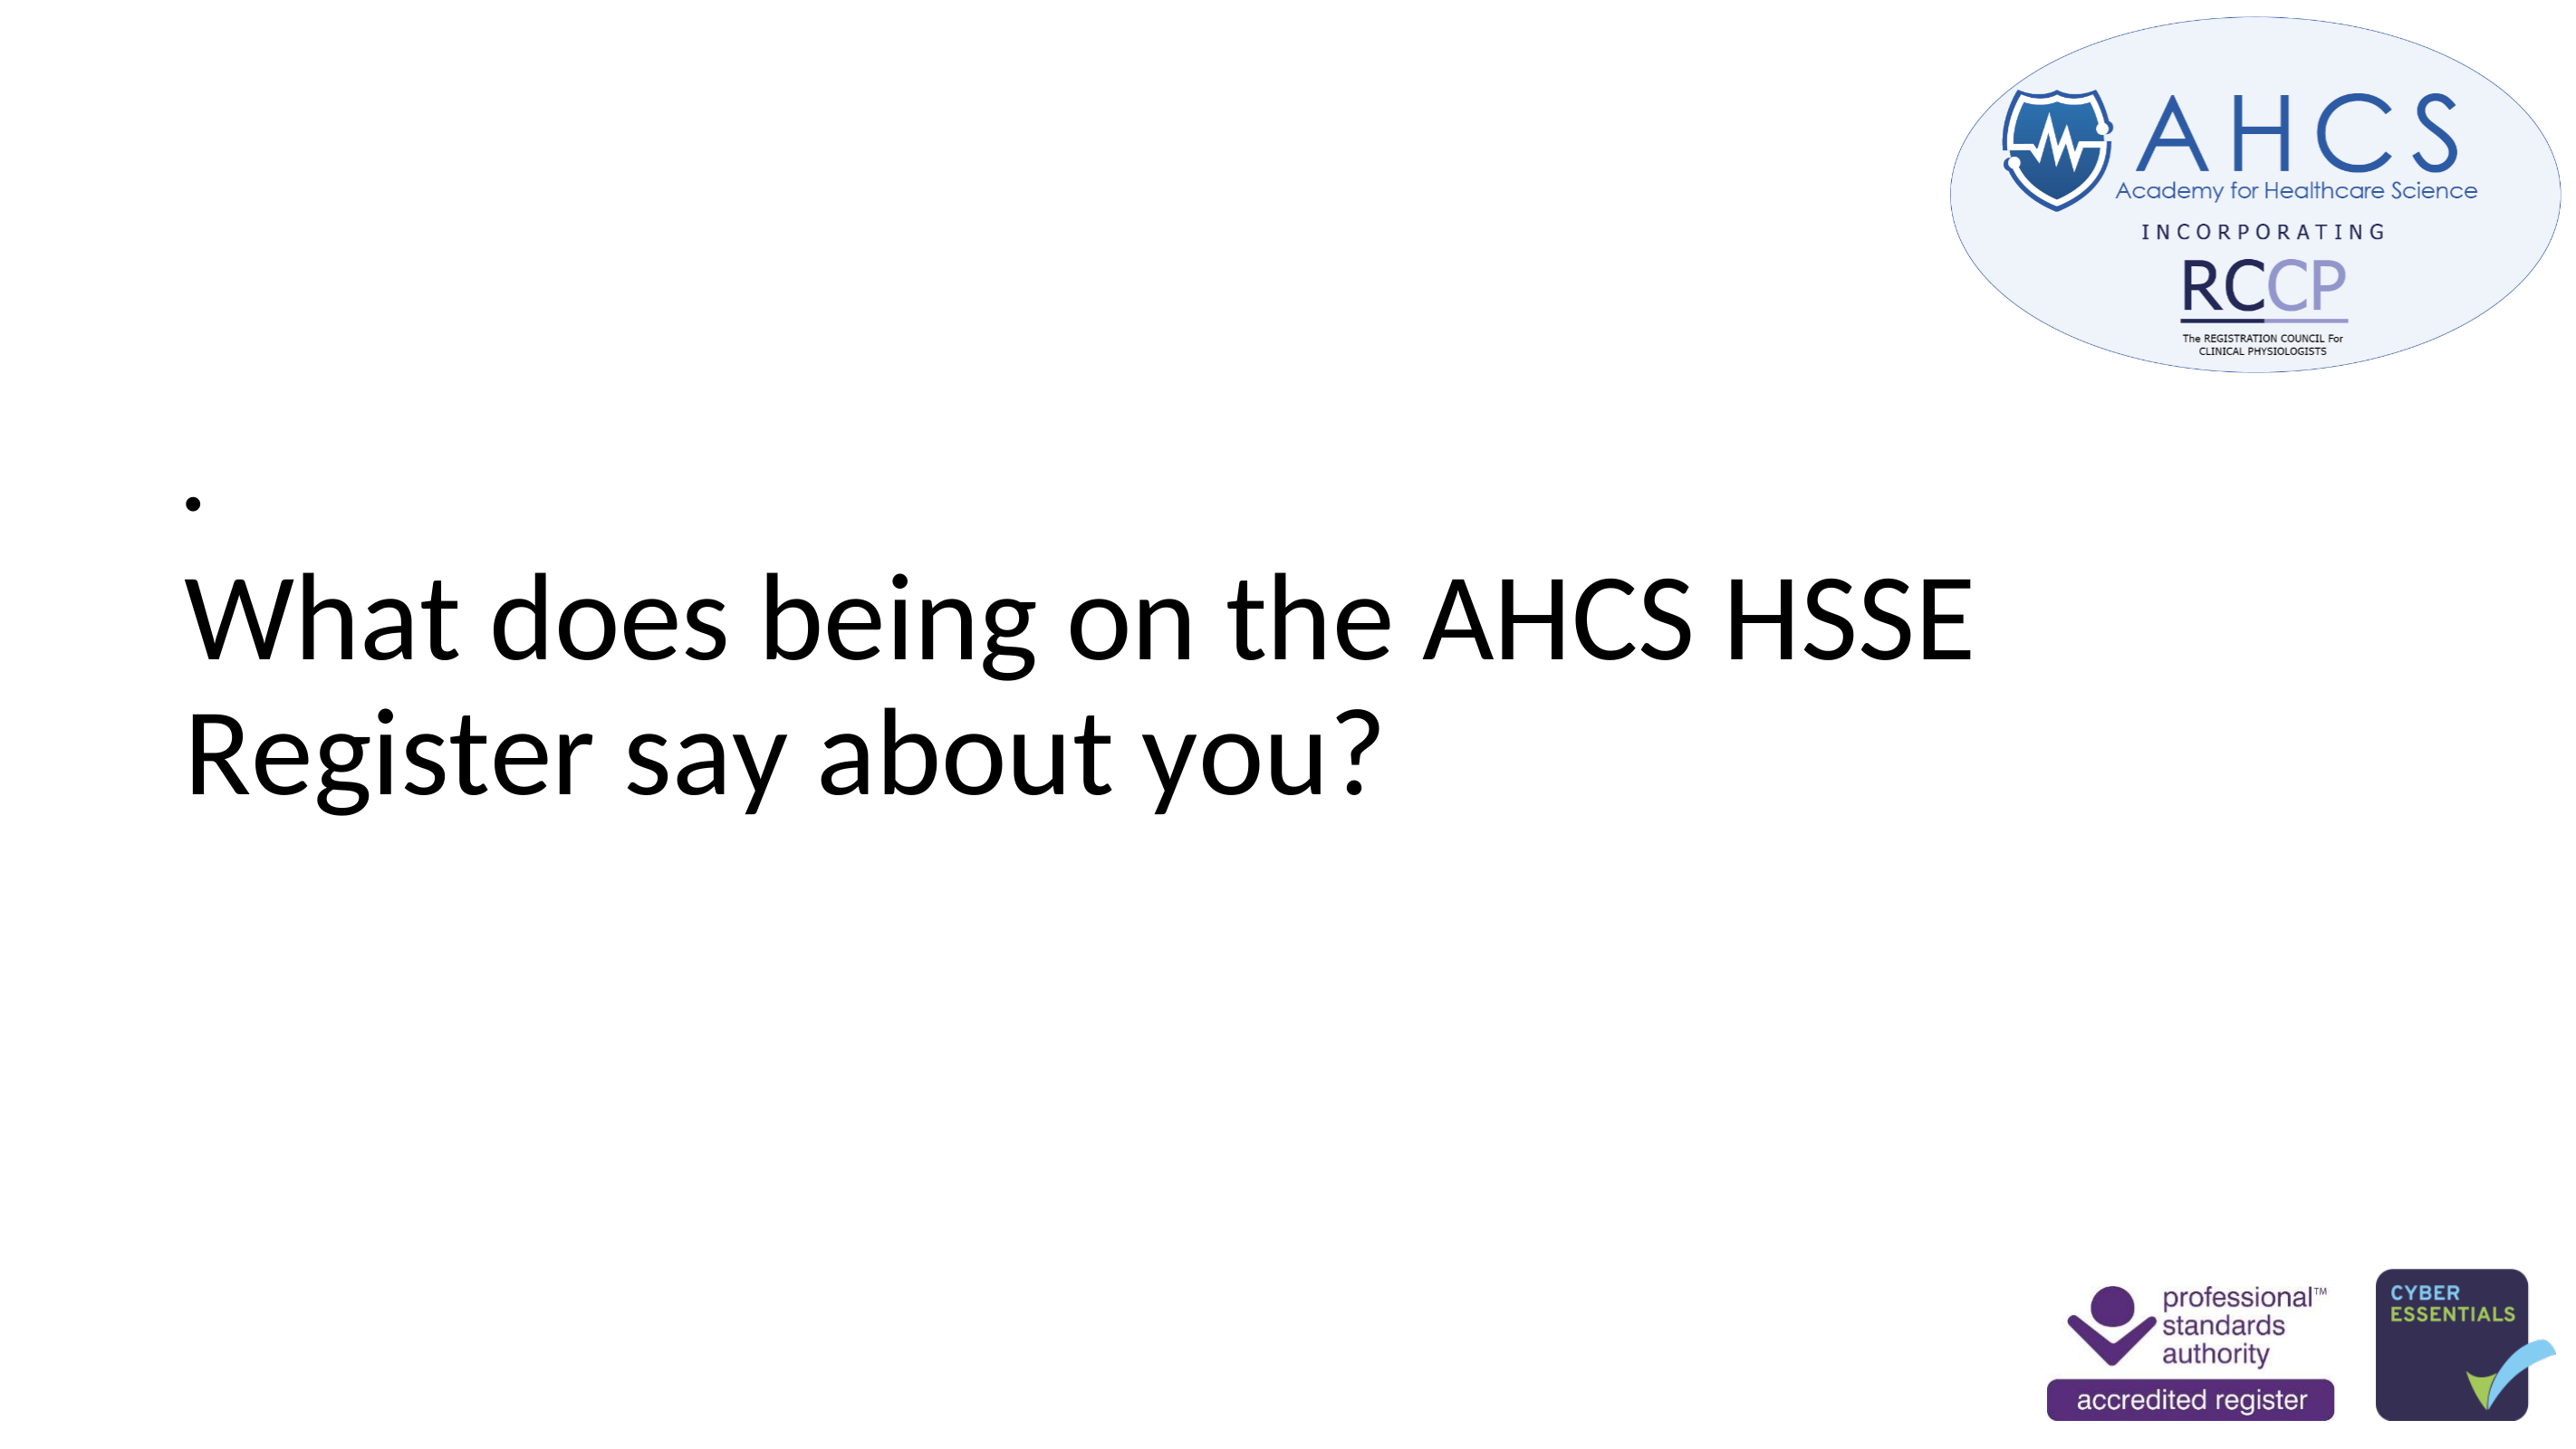

# What does being on the AHCS HSSE Register say about you?